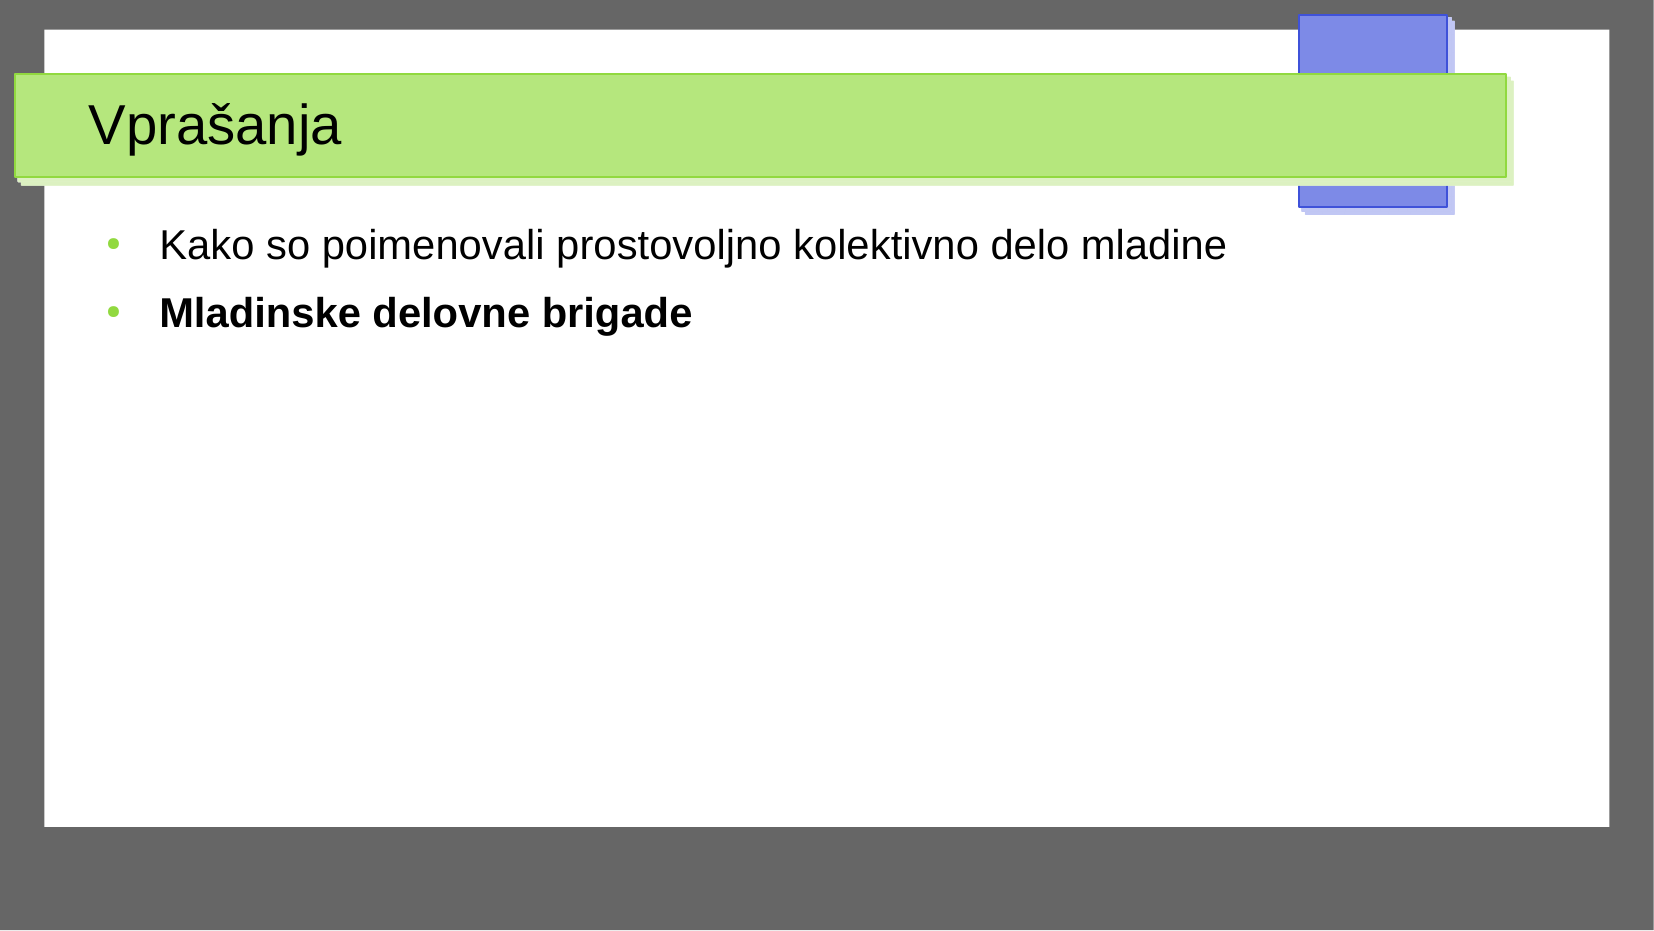

# Vprašanja
Kako so poimenovali prostovoljno kolektivno delo mladine
Mladinske delovne brigade